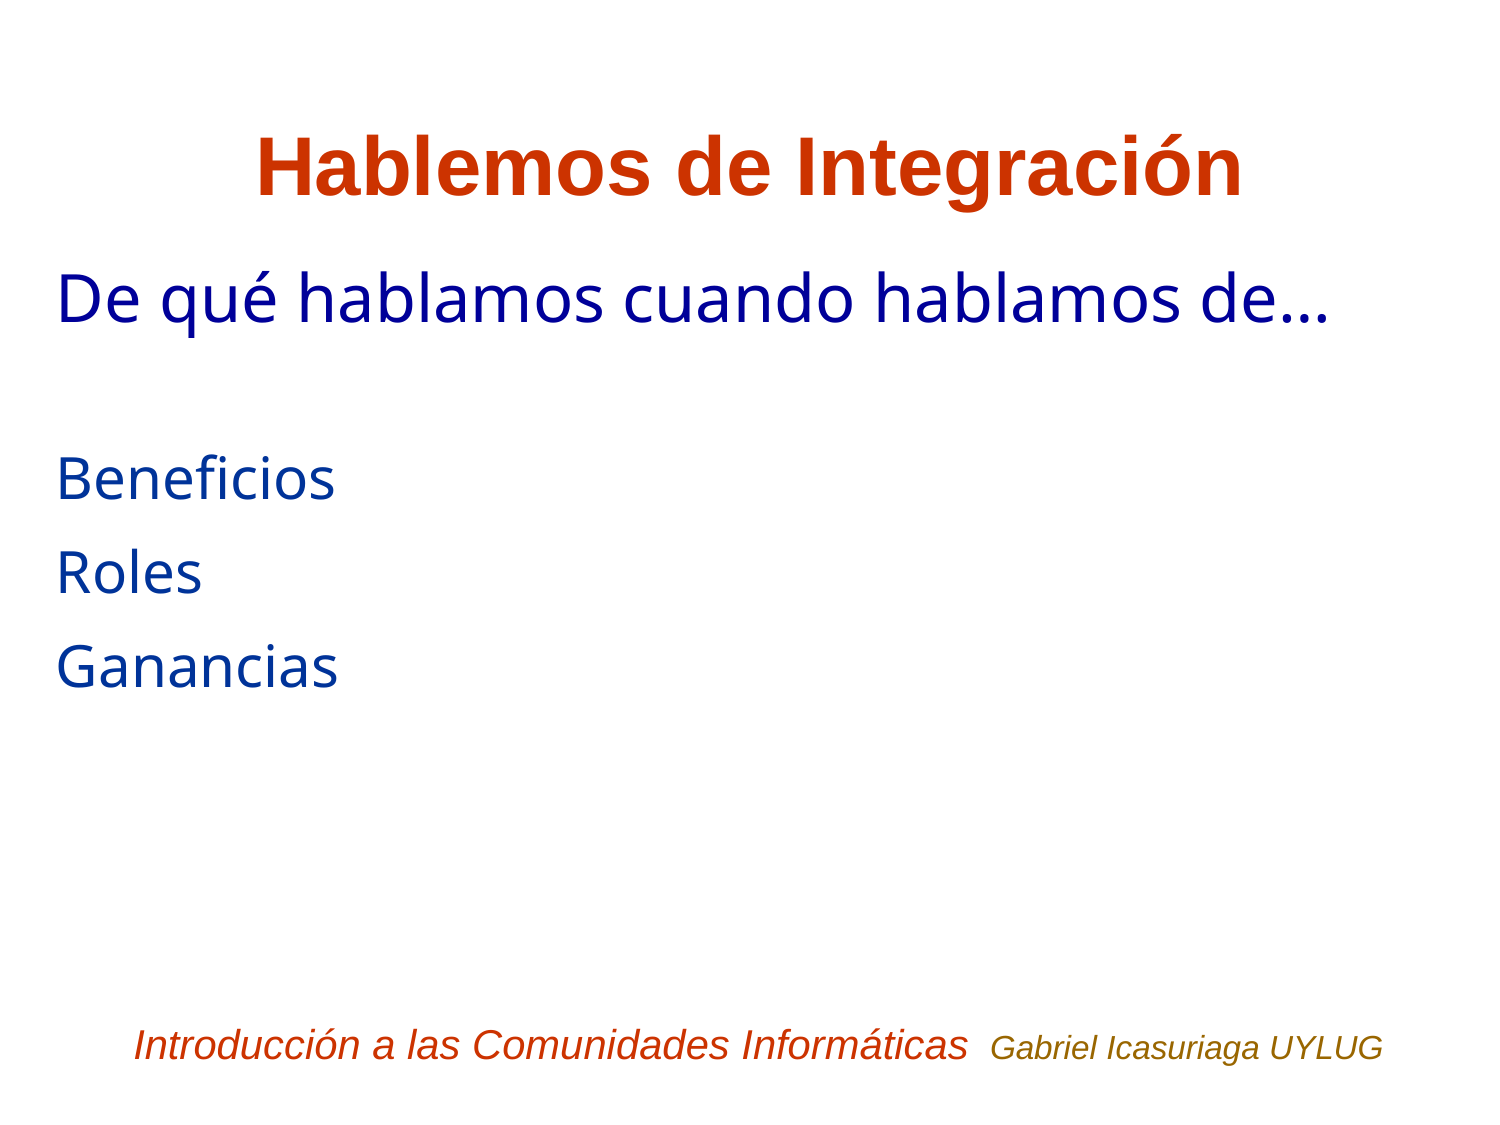

# Hablemos de Integración
De qué hablamos cuando hablamos de…
Beneficios
Roles
Ganancias
Introducción a las Comunidades Informáticas Gabriel Icasuriaga UYLUG